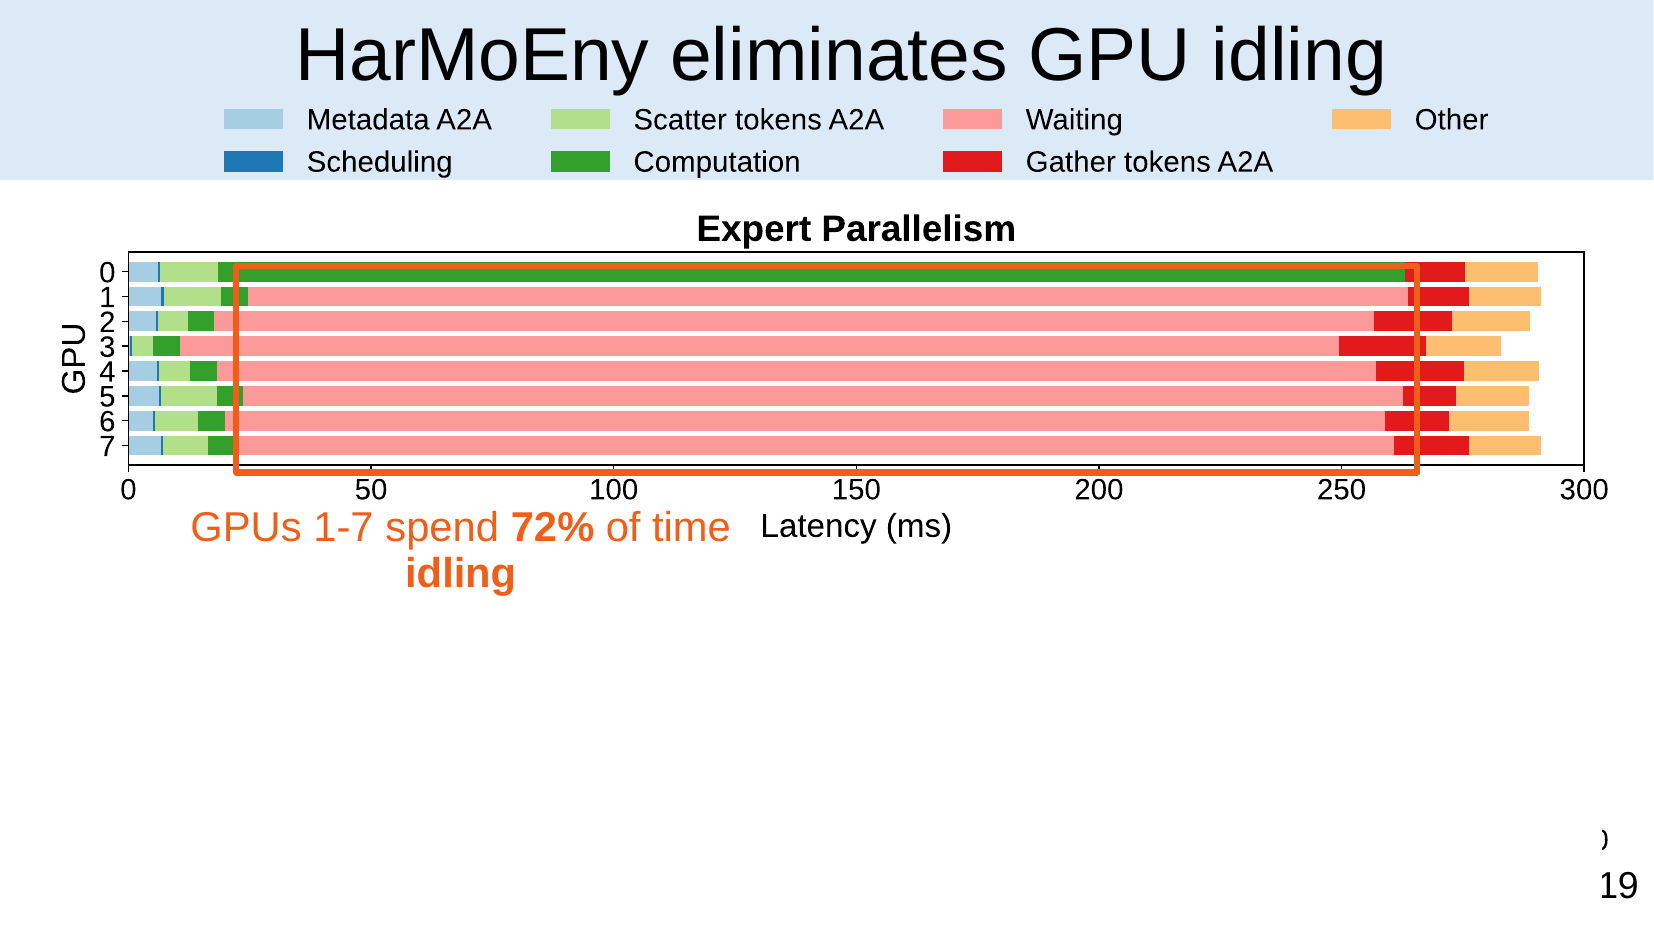

# HarMoEny eliminates GPU idling
GPUs 1-7 spend 72% of time idling
Total time reduced by 53%